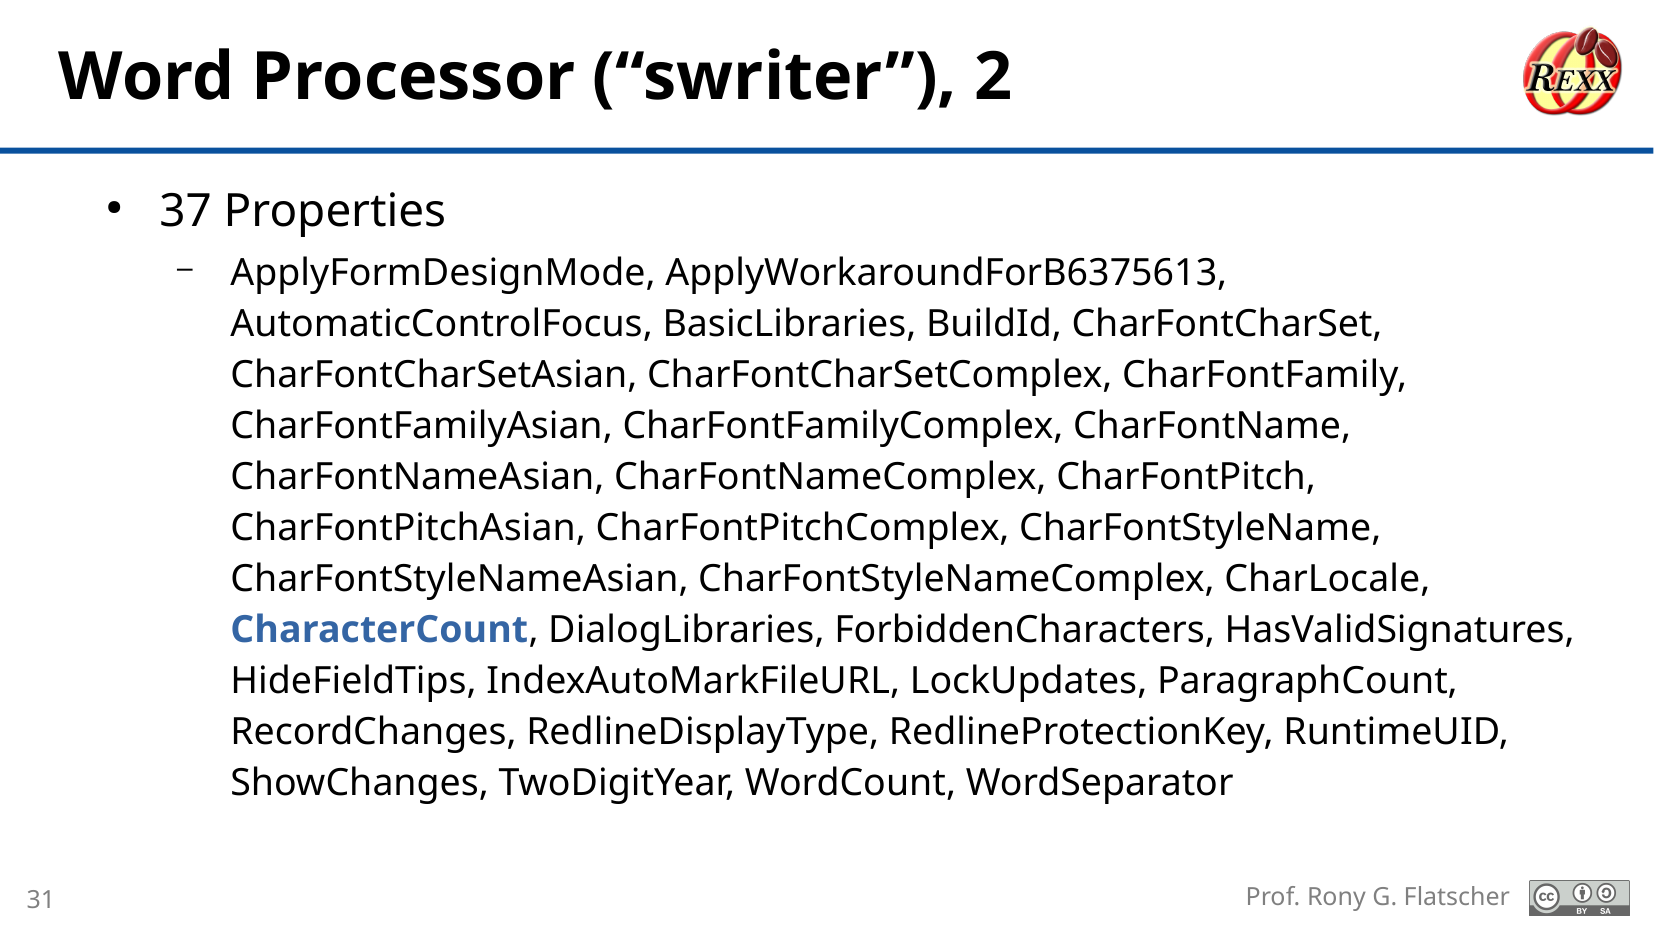

# Word Processor (“swriter”), 2
37 Properties
ApplyFormDesignMode, ApplyWorkaroundForB6375613, AutomaticControlFocus, BasicLibraries, BuildId, CharFontCharSet, CharFontCharSetAsian, CharFontCharSetComplex, CharFontFamily, CharFontFamilyAsian, CharFontFamilyComplex, CharFontName, CharFontNameAsian, CharFontNameComplex, CharFontPitch, CharFontPitchAsian, CharFontPitchComplex, CharFontStyleName, CharFontStyleNameAsian, CharFontStyleNameComplex, CharLocale, CharacterCount, DialogLibraries, ForbiddenCharacters, HasValidSignatures, HideFieldTips, IndexAutoMarkFileURL, LockUpdates, ParagraphCount, RecordChanges, RedlineDisplayType, RedlineProtectionKey, RuntimeUID, ShowChanges, TwoDigitYear, WordCount, WordSeparator